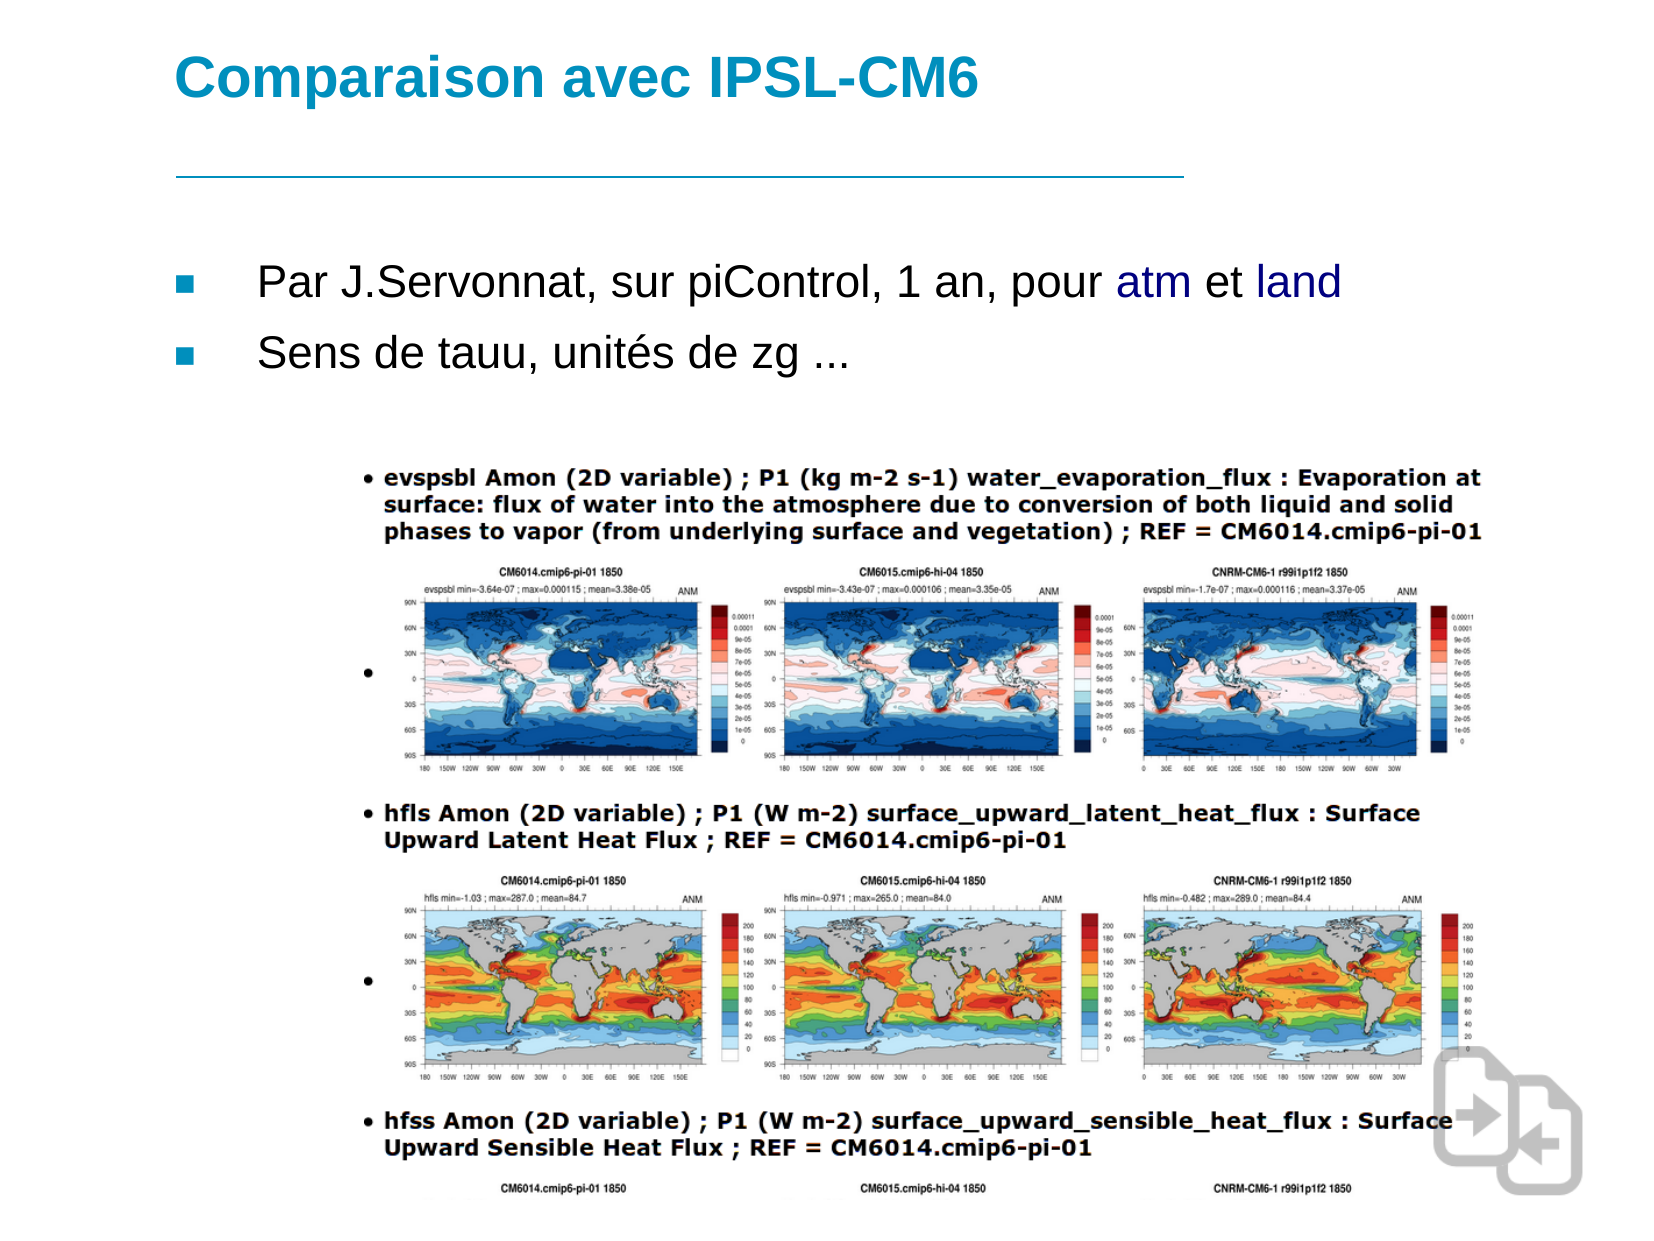

# Comparaison avec IPSL-CM6
Par J.Servonnat, sur piControl, 1 an, pour atm et land
Sens de tauu, unités de zg ...
CMIP6-Tech - 13 février 2018